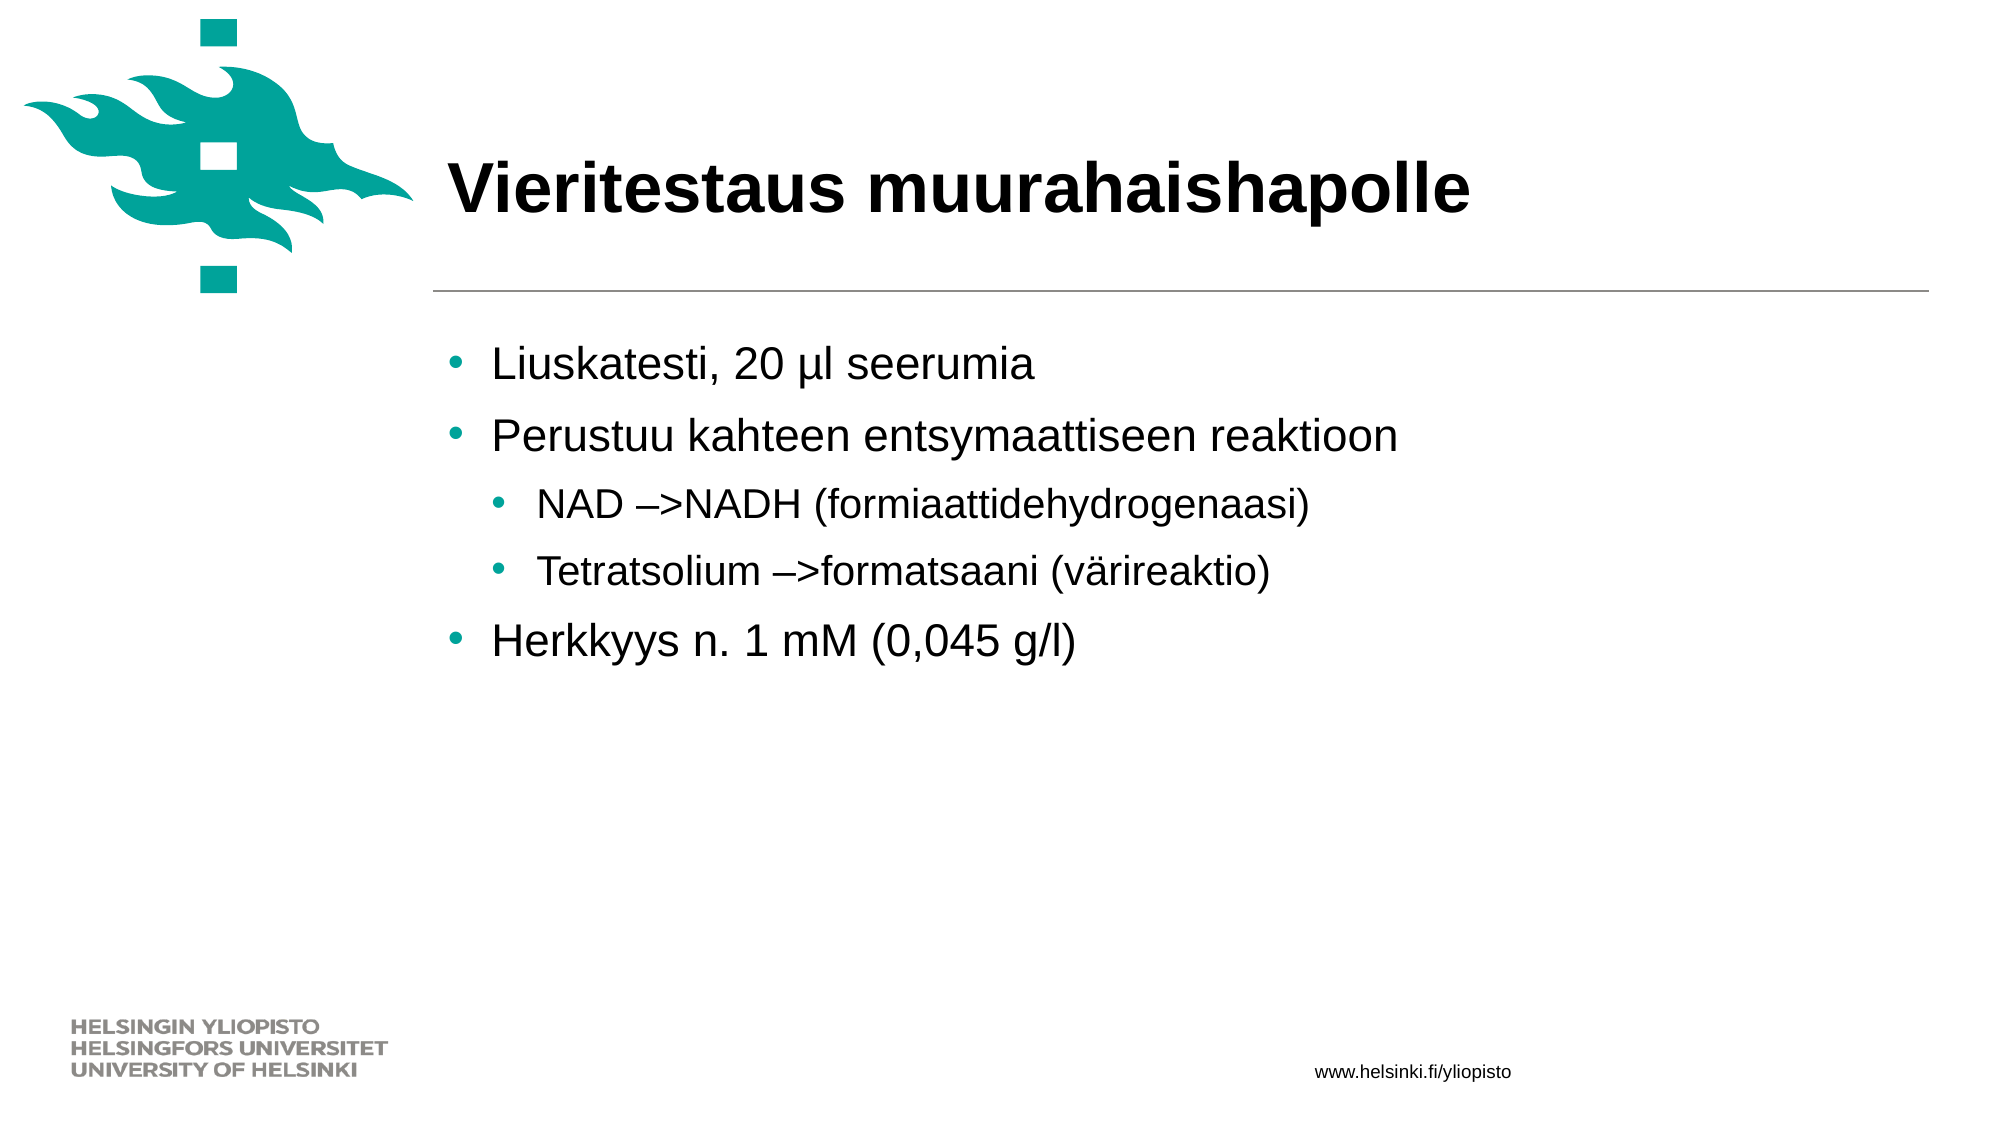

Vieritestaus muurahaishapolle
# Liuskatesti, 20 µl seerumia
Perustuu kahteen entsymaattiseen reaktioon
NAD –>NADH (formiaattidehydrogenaasi)
Tetratsolium –>formatsaani (värireaktio)
Herkkyys n. 1 mM (0,045 g/l)